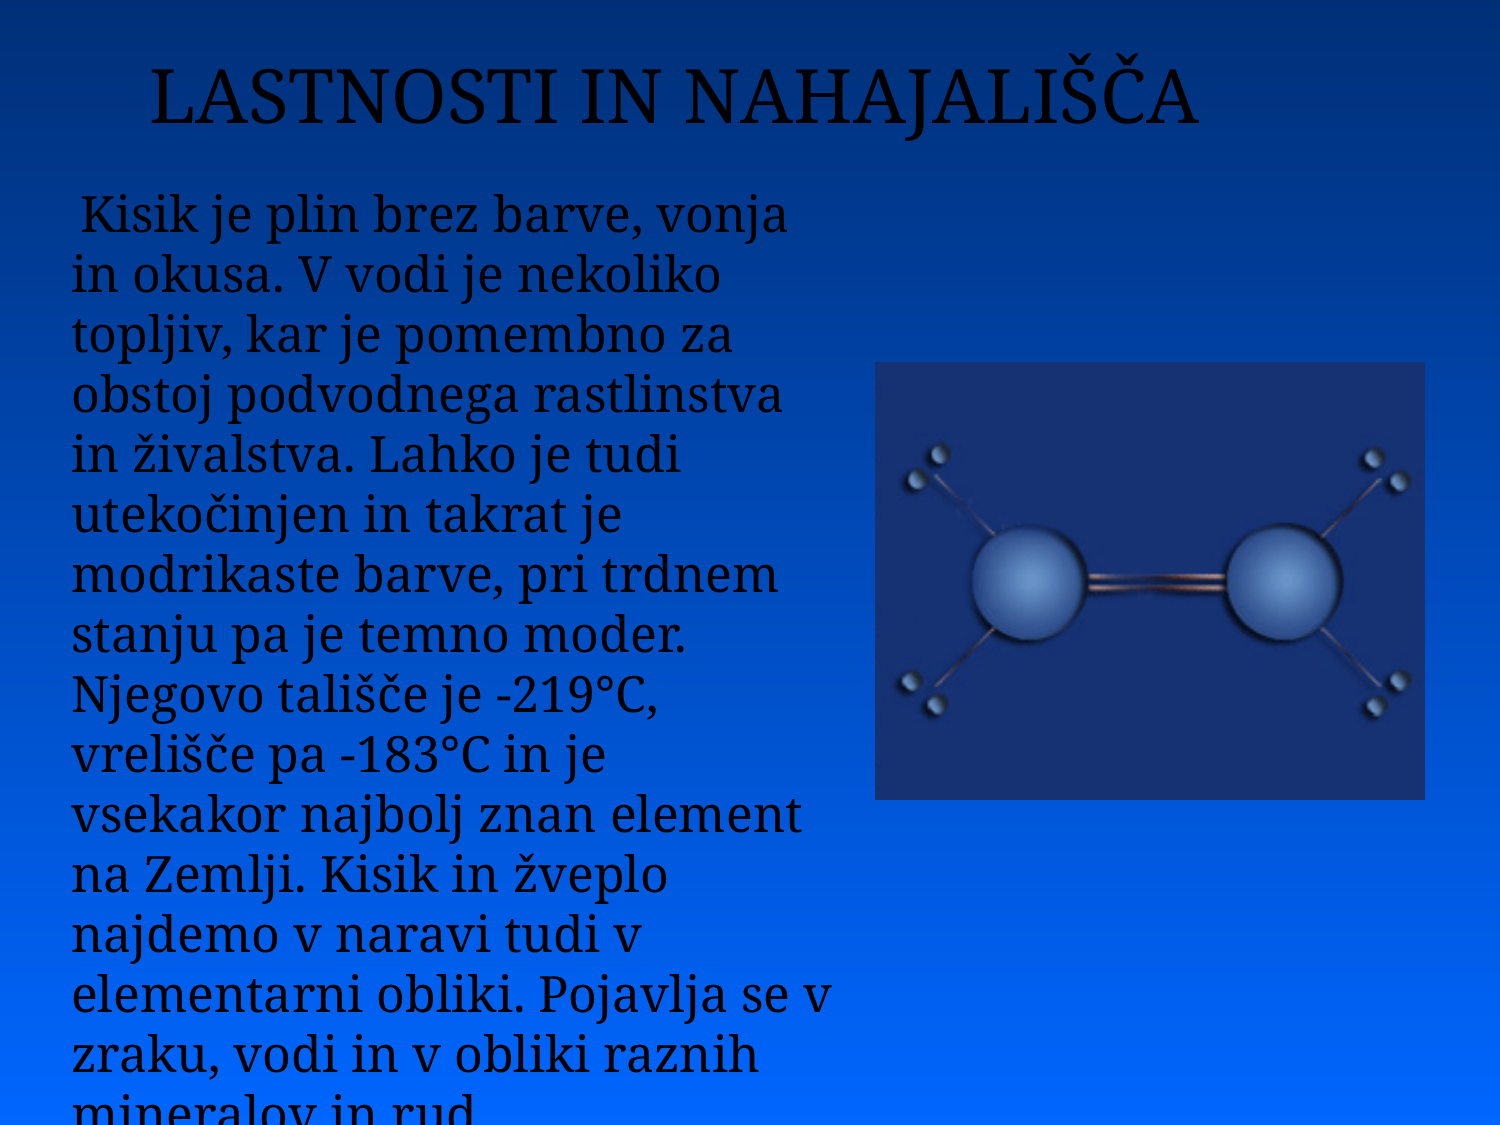

# LASTNOSTI IN NAHAJALIŠČA
 Kisik je plin brez barve, vonja in okusa. V vodi je nekoliko topljiv, kar je pomembno za obstoj podvodnega rastlinstva in živalstva. Lahko je tudi utekočinjen in takrat je modrikaste barve, pri trdnem stanju pa je temno moder. Njegovo tališče je -219°C, vrelišče pa -183°C in je vsekakor najbolj znan element na Zemlji. Kisik in žveplo najdemo v naravi tudi v elementarni obliki. Pojavlja se v zraku, vodi in v obliki raznih mineralov in rud.